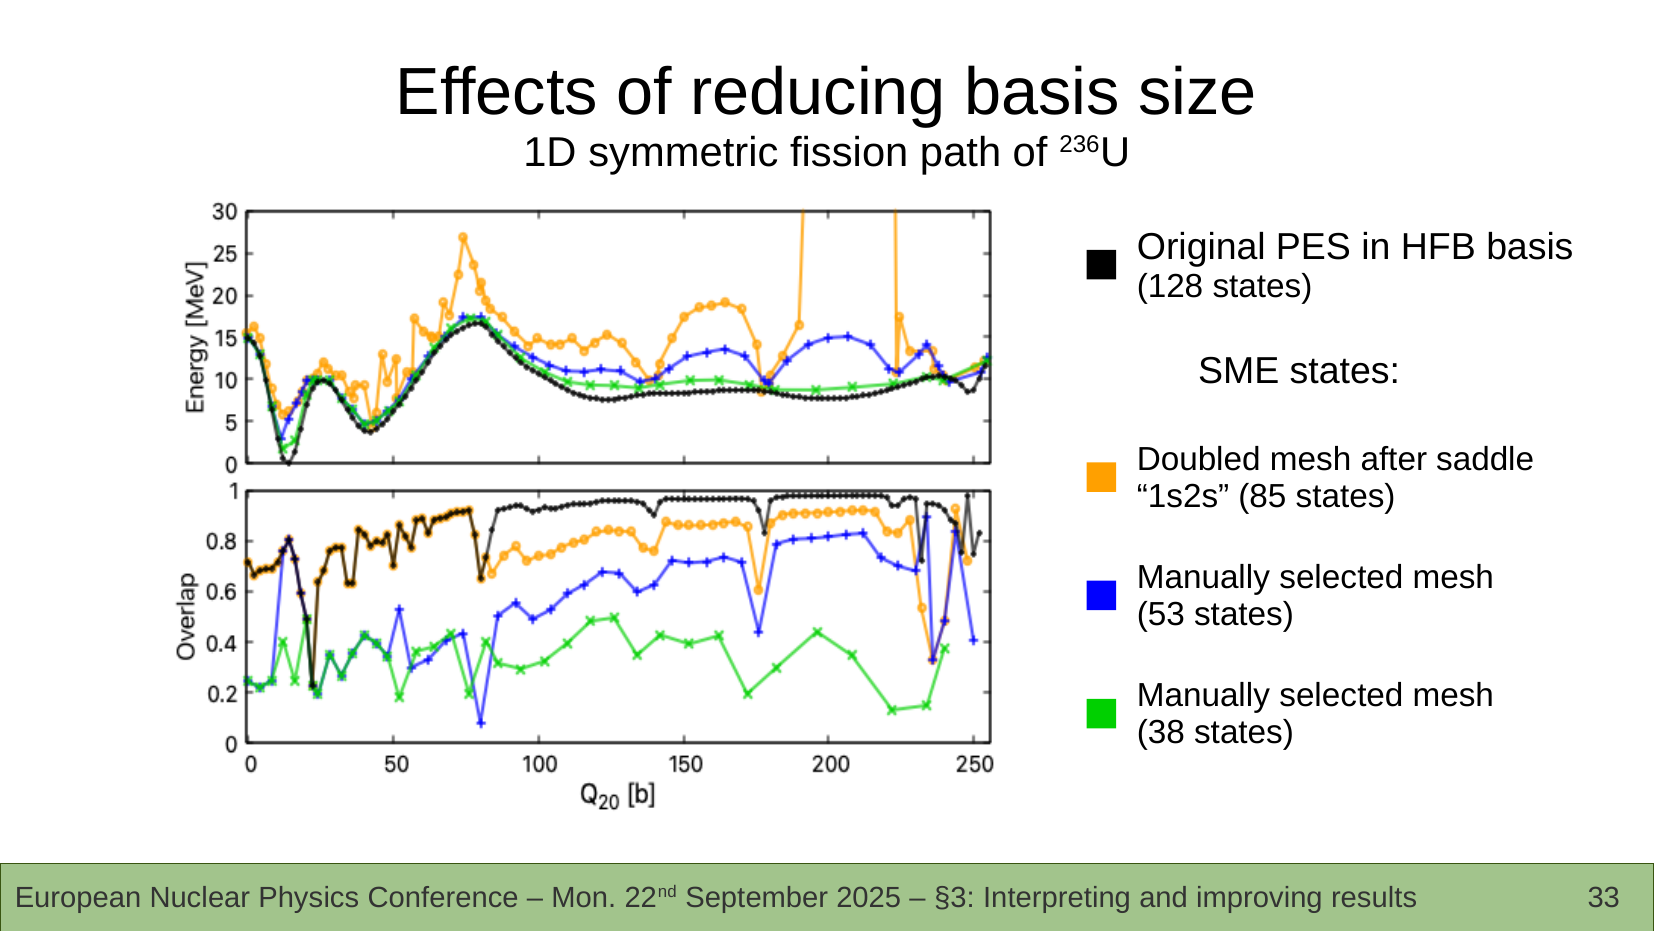

# Effects of reducing basis size 1D symmetric fission path of 236U
Original PES in HFB basis
(128 states)
SME states:
Doubled mesh after saddle “1s2s” (85 states)
Manually selected mesh
(53 states)
Manually selected mesh
(38 states)
European Nuclear Physics Conference – Mon. 22nd September 2025 – §3: Interpreting and improving results